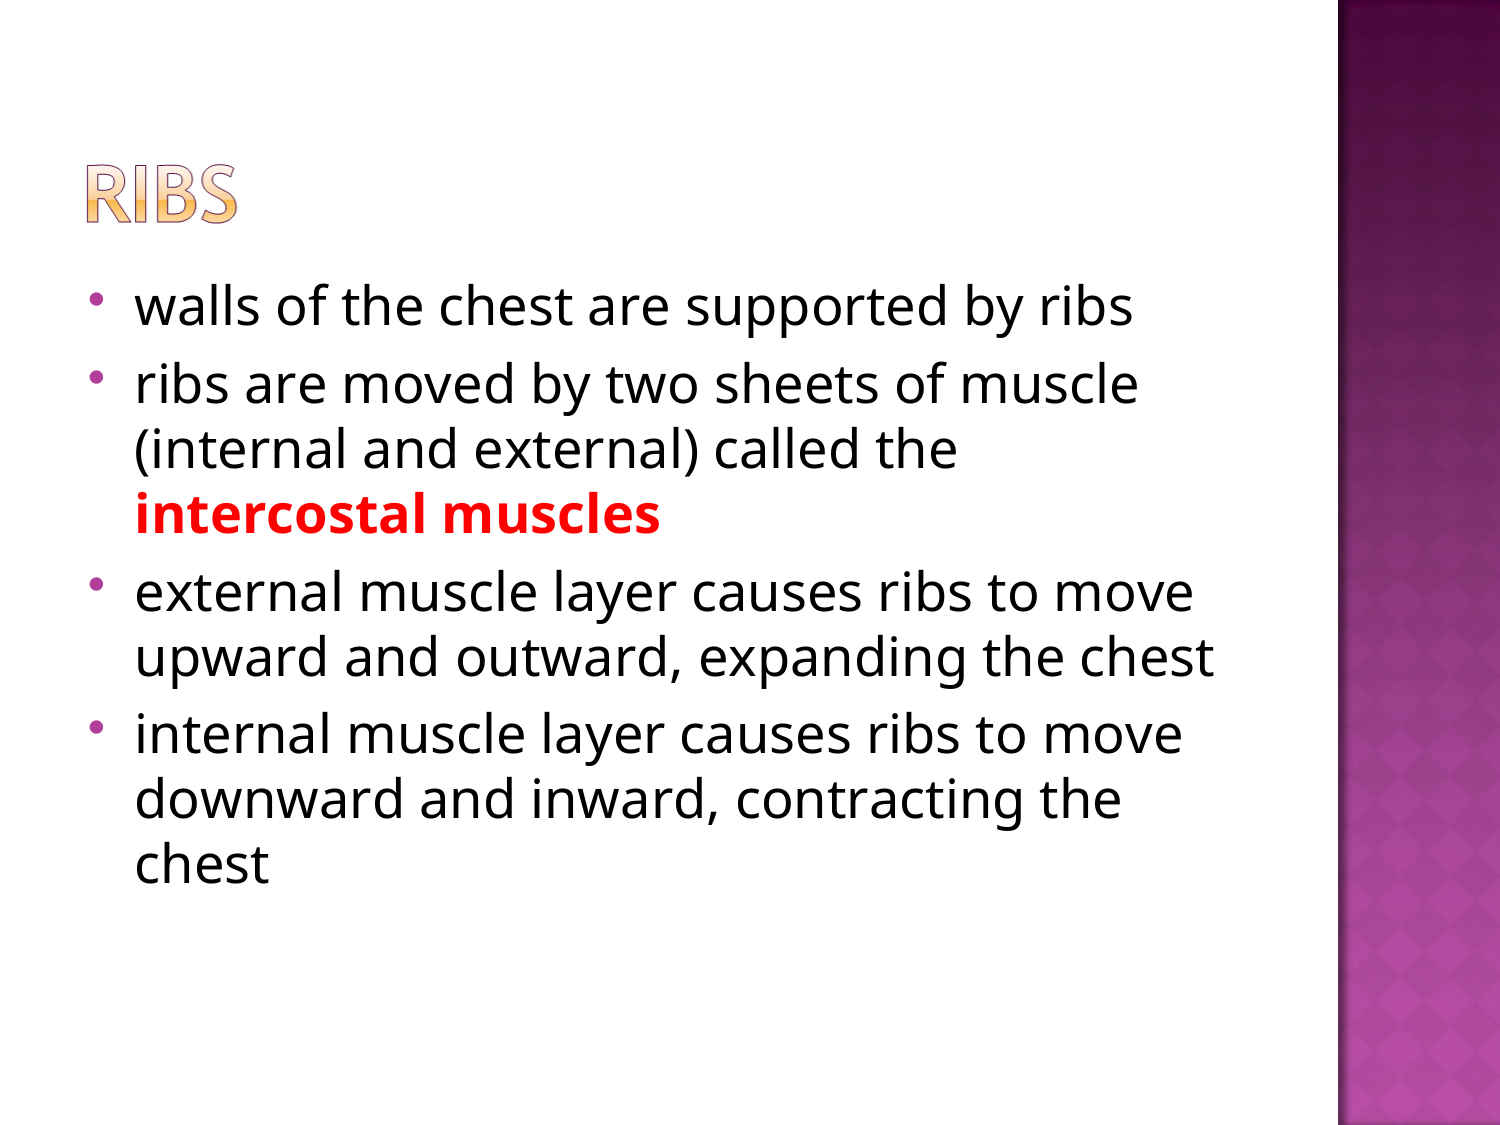

# walls of the chest are supported by ribs
ribs are moved by two sheets of muscle (internal and external) called the intercostal muscles
external muscle layer causes ribs to move upward and outward, expanding the chest
internal muscle layer causes ribs to move downward and inward, contracting the chest